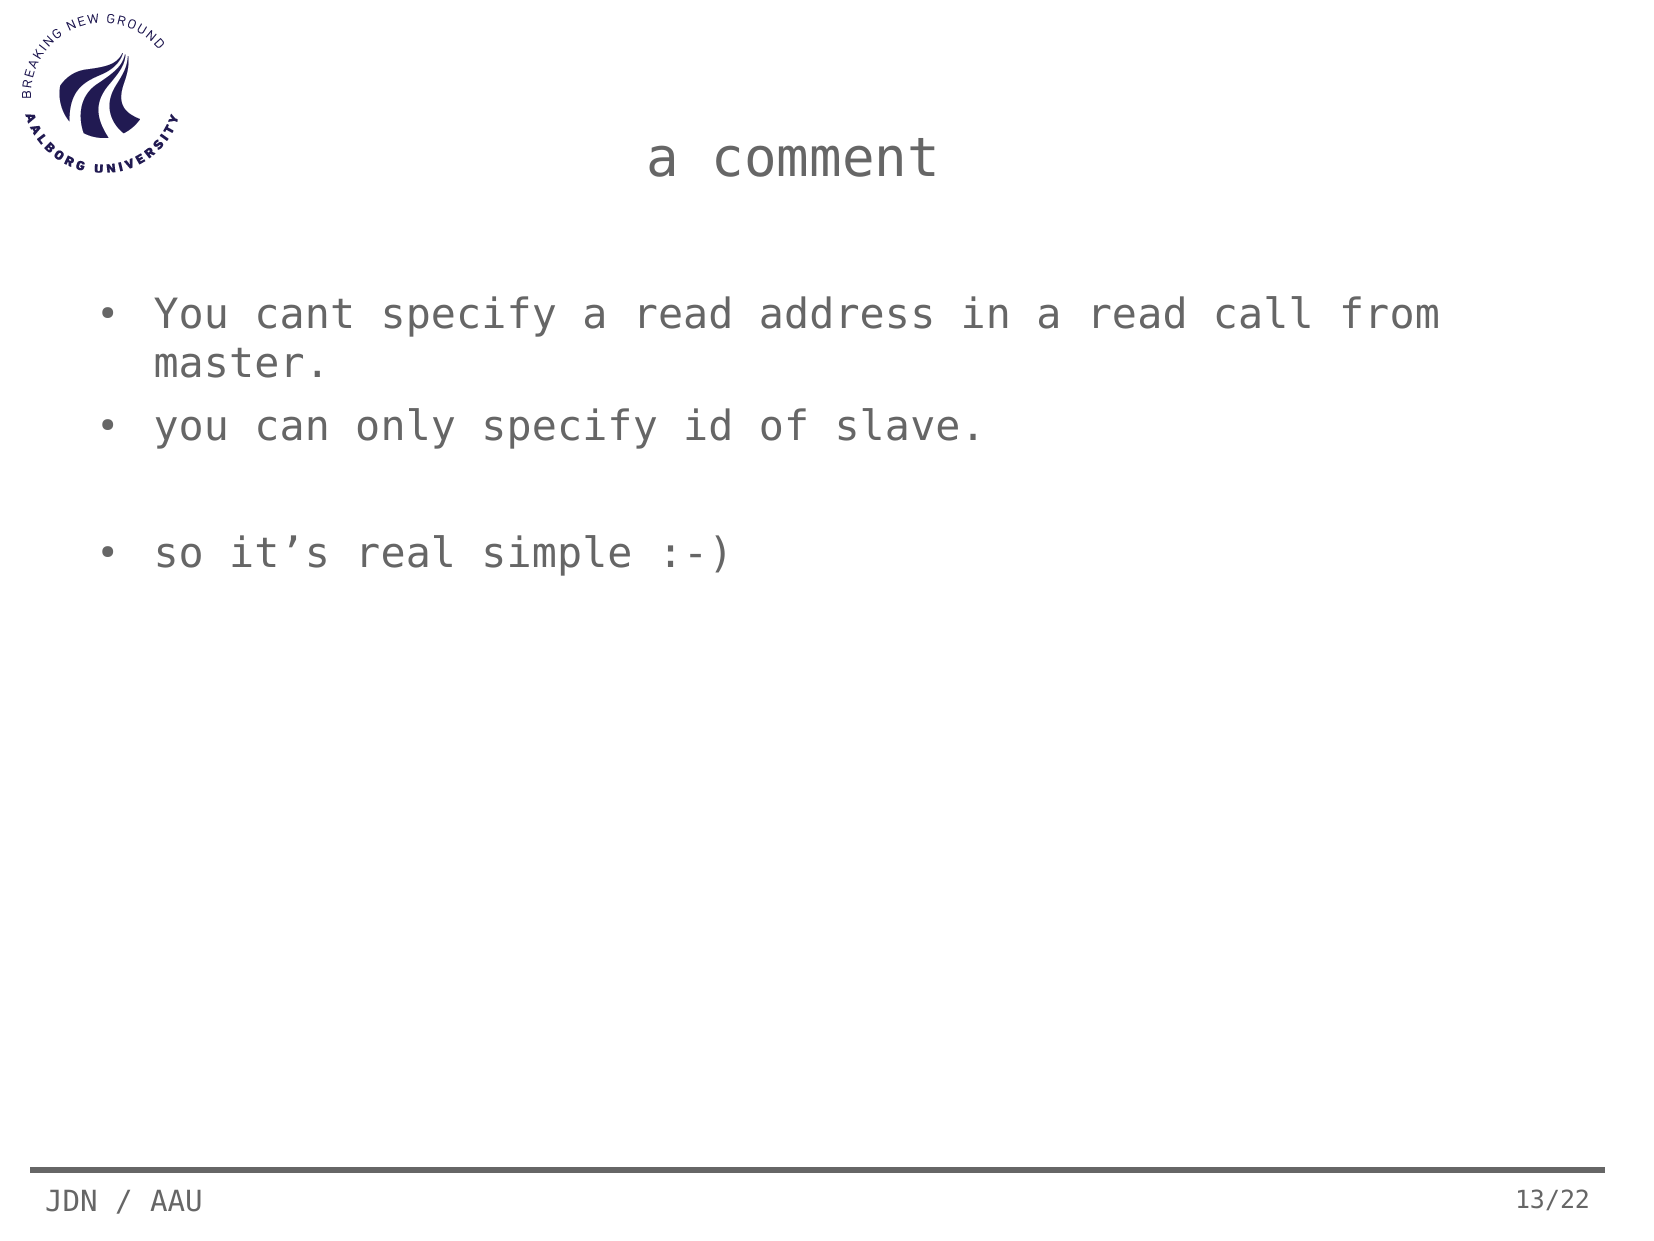

# a comment
You cant specify a read address in a read call from master.
you can only specify id of slave.
so it’s real simple :-)